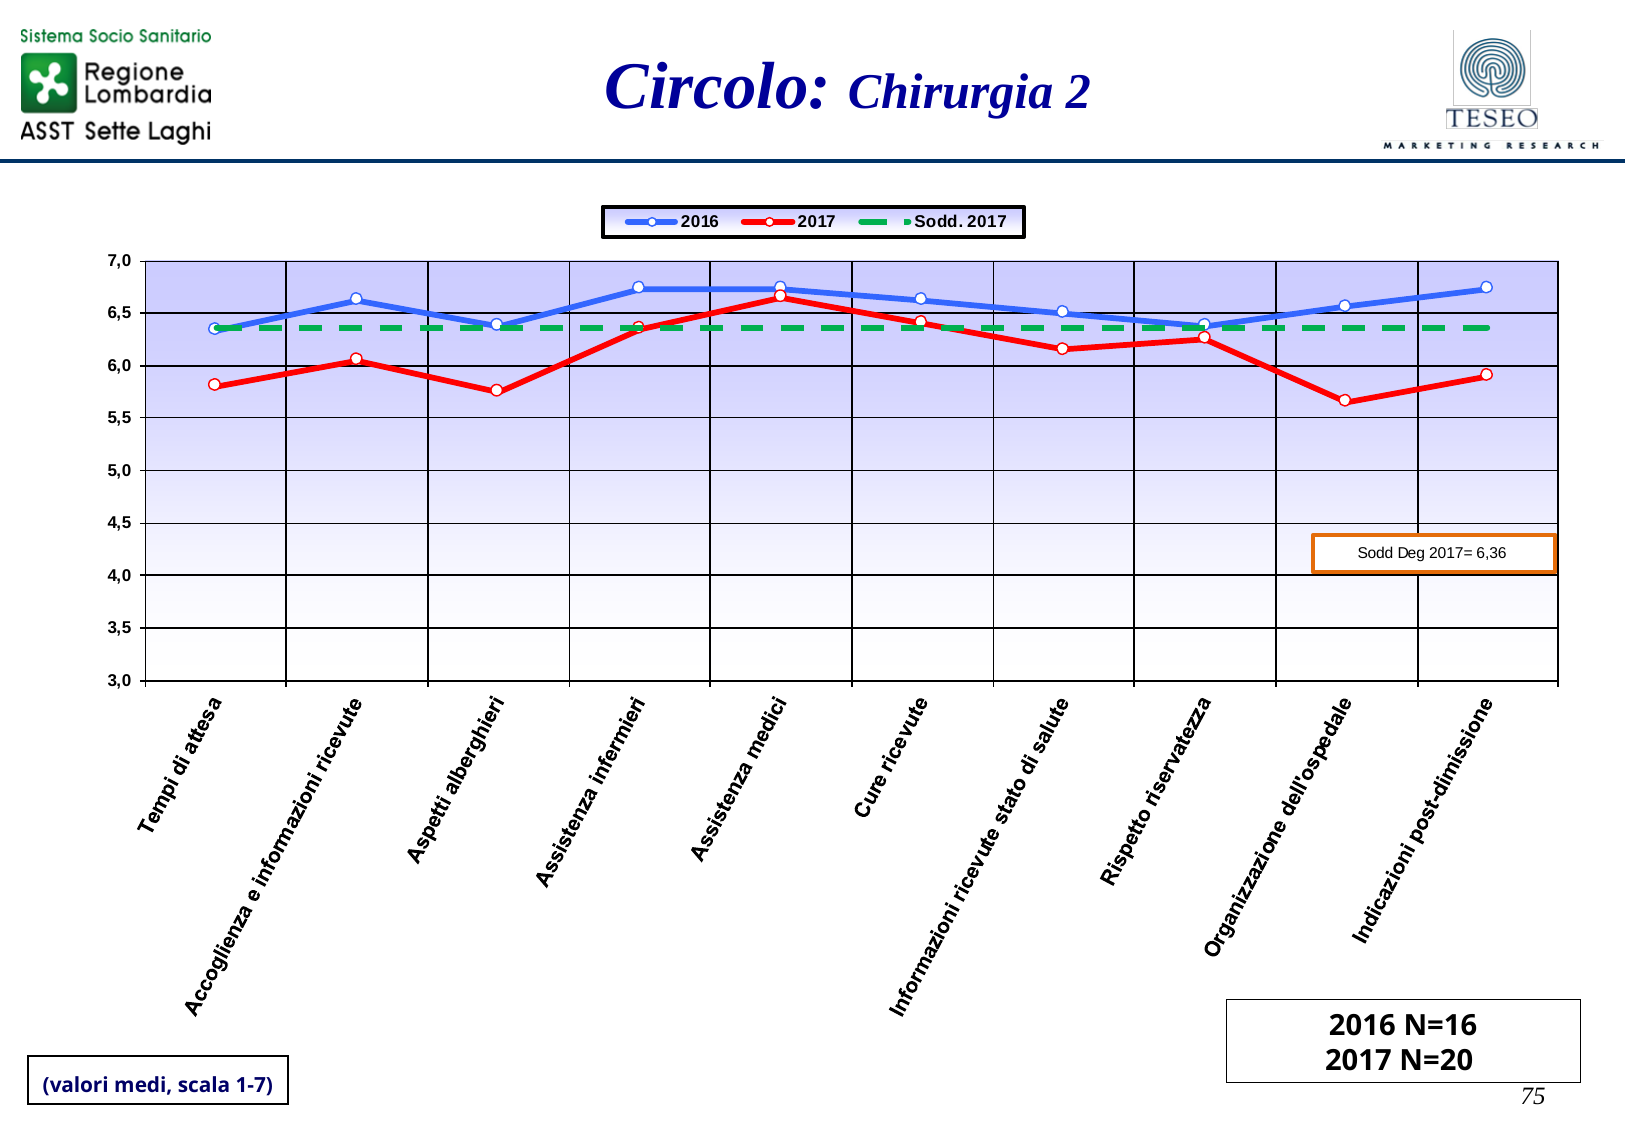

Circolo: Chirurgia 2
2016 N=16
2017 N=20
(valori medi, scala 1-7)